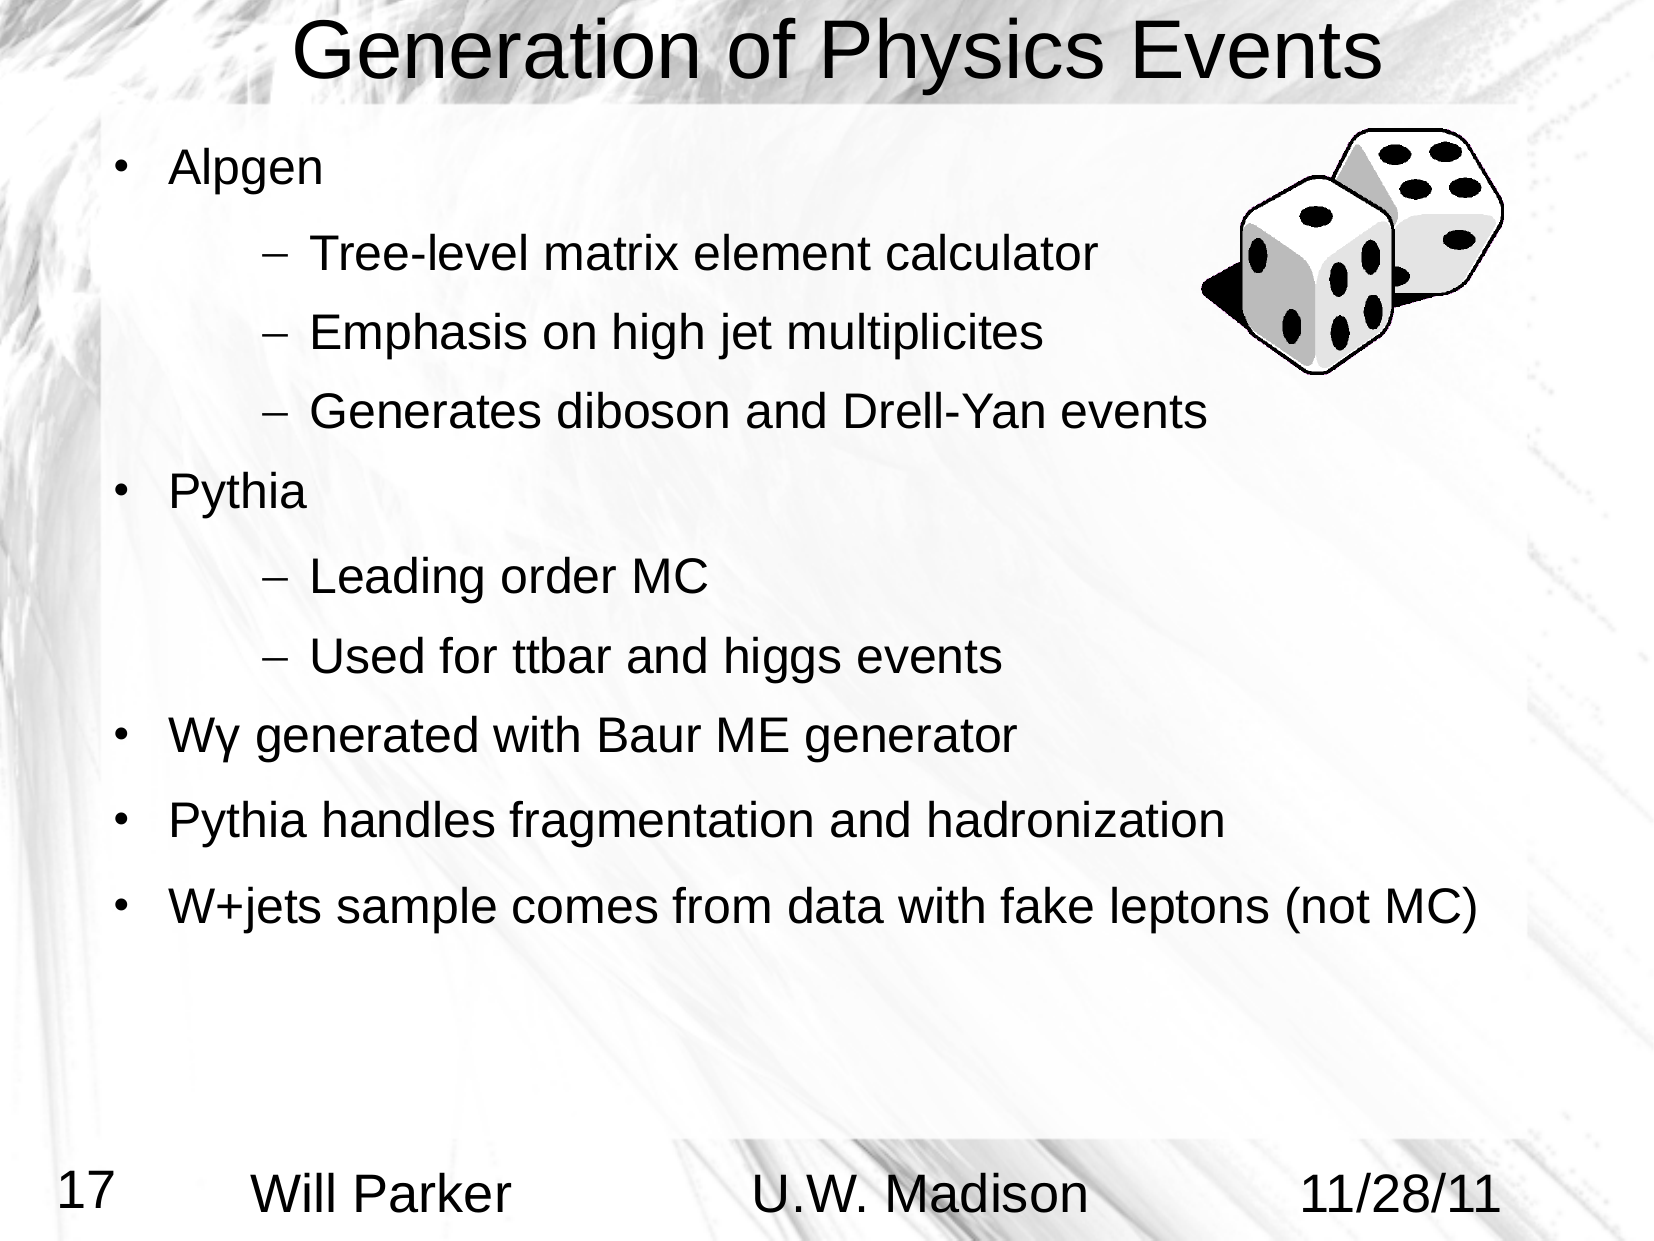

# Generation of Physics Events
Alpgen
Tree-level matrix element calculator
Emphasis on high jet multiplicites
Generates diboson and Drell-Yan events
Pythia
Leading order MC
Used for ttbar and higgs events
Wγ generated with Baur ME generator
Pythia handles fragmentation and hadronization
W+jets sample comes from data with fake leptons (not MC)
17
 Will Parker U.W. Madison 11/28/11